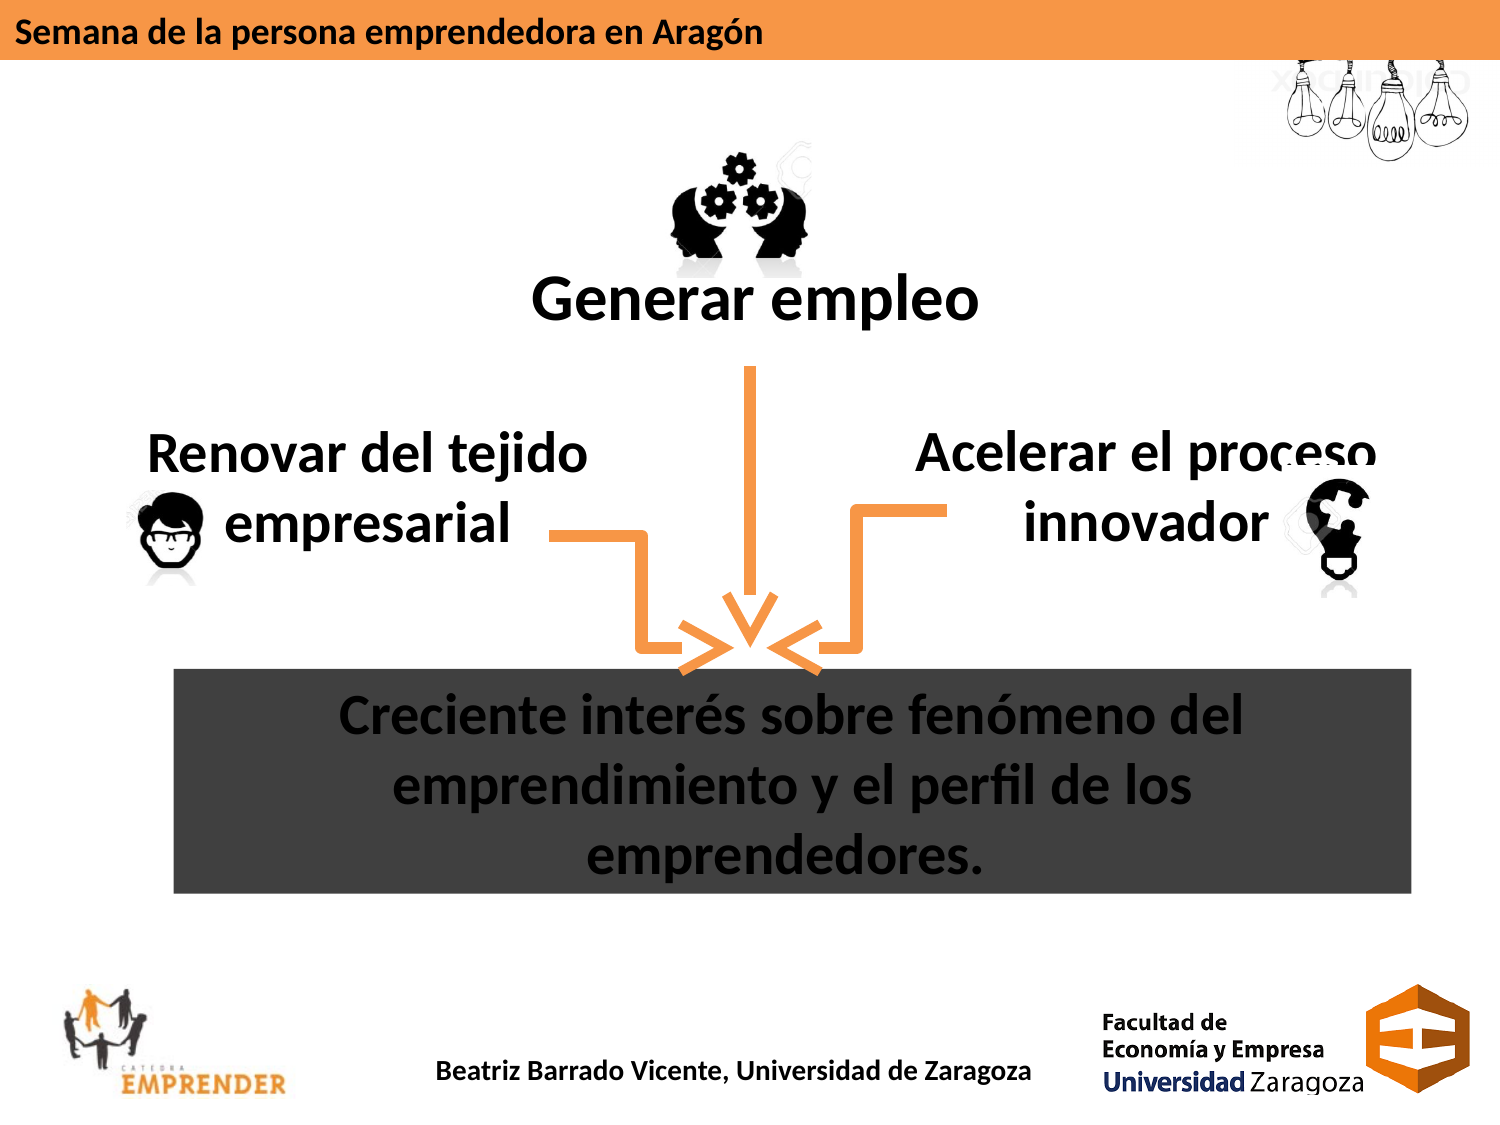

Semana de la persona emprendedora en Aragón
Generar empleo
Acelerar el proceso innovador
Renovar del tejido empresarial
Creciente interés sobre fenómeno del emprendimiento y el perfil de los emprendedores.
Beatriz Barrado Vicente, Universidad de Zaragoza